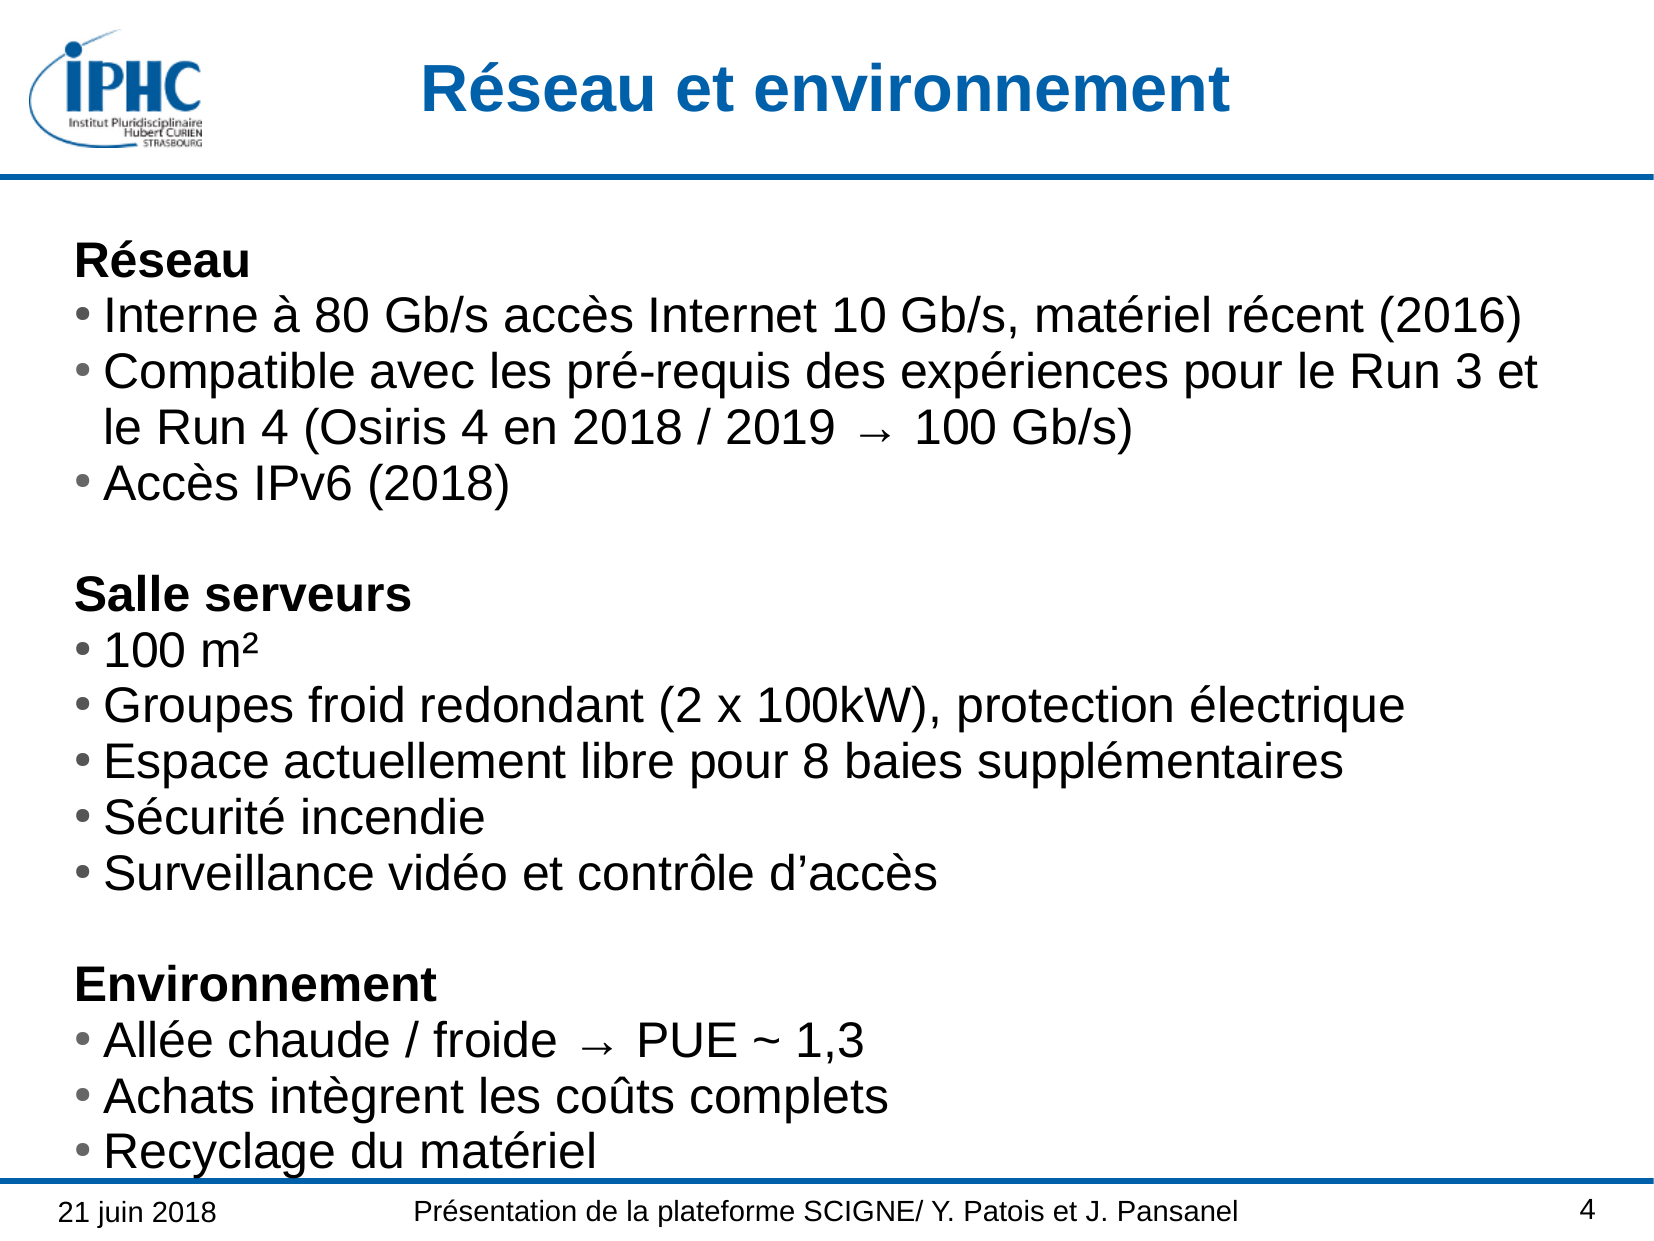

Réseau et environnement
Réseau
Interne à 80 Gb/s accès Internet 10 Gb/s, matériel récent (2016)
Compatible avec les pré-requis des expériences pour le Run 3 et le Run 4 (Osiris 4 en 2018 / 2019 → 100 Gb/s)
Accès IPv6 (2018)
Salle serveurs
100 m²
Groupes froid redondant (2 x 100kW), protection électrique
Espace actuellement libre pour 8 baies supplémentaires
Sécurité incendie
Surveillance vidéo et contrôle d’accès
Environnement
Allée chaude / froide → PUE ~ 1,3
Achats intègrent les coûts complets
Recyclage du matériel
4
Présentation de la plateforme SCIGNE/ Y. Patois et J. Pansanel
21 juin 2018